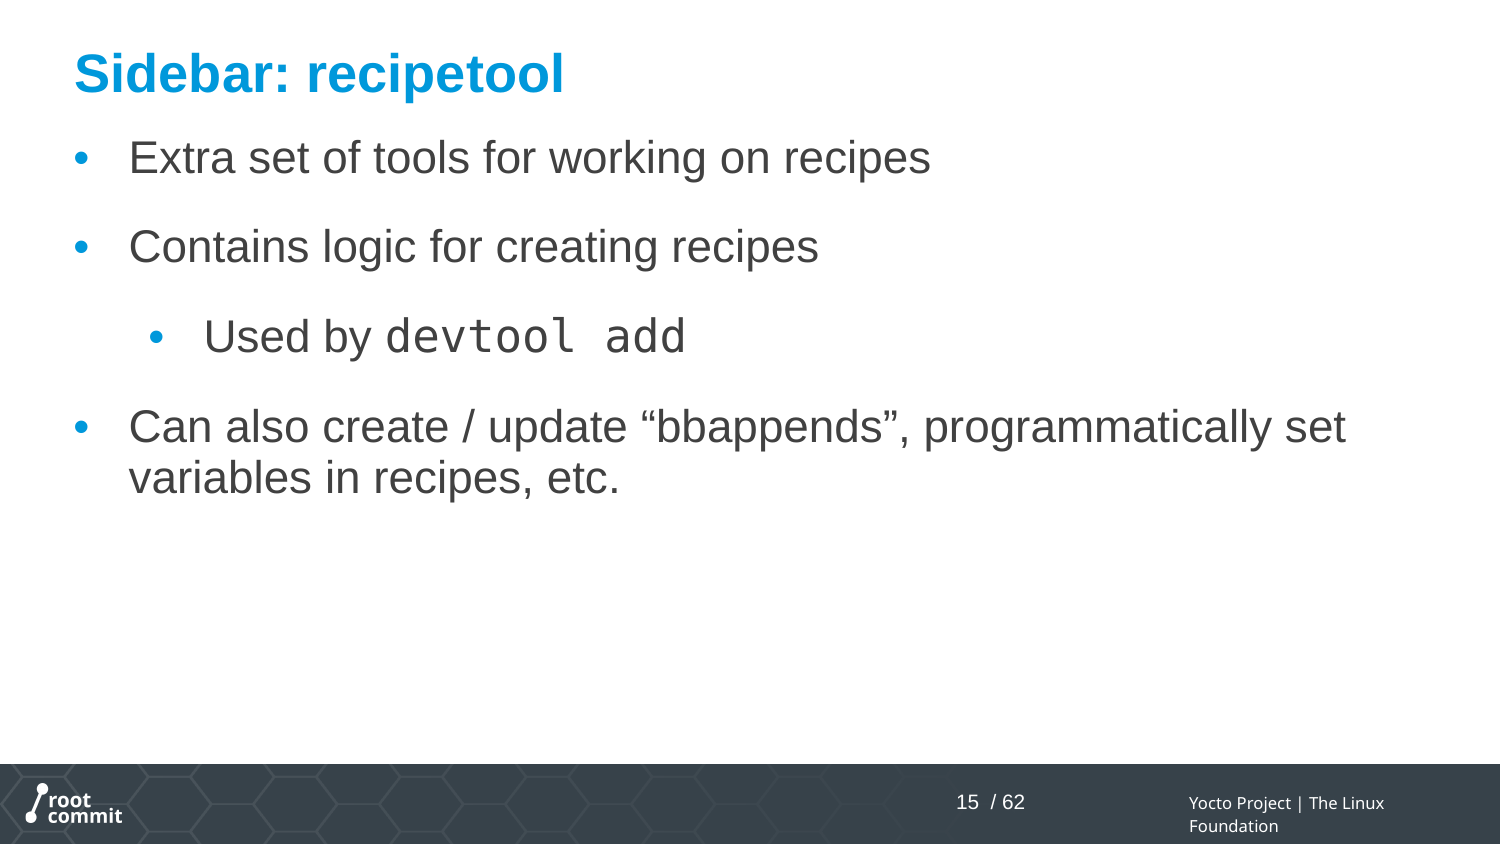

Sidebar: recipetool
Extra set of tools for working on recipes
Contains logic for creating recipes
Used by devtool add
Can also create / update “bbappends”, programmatically set variables in recipes, etc.